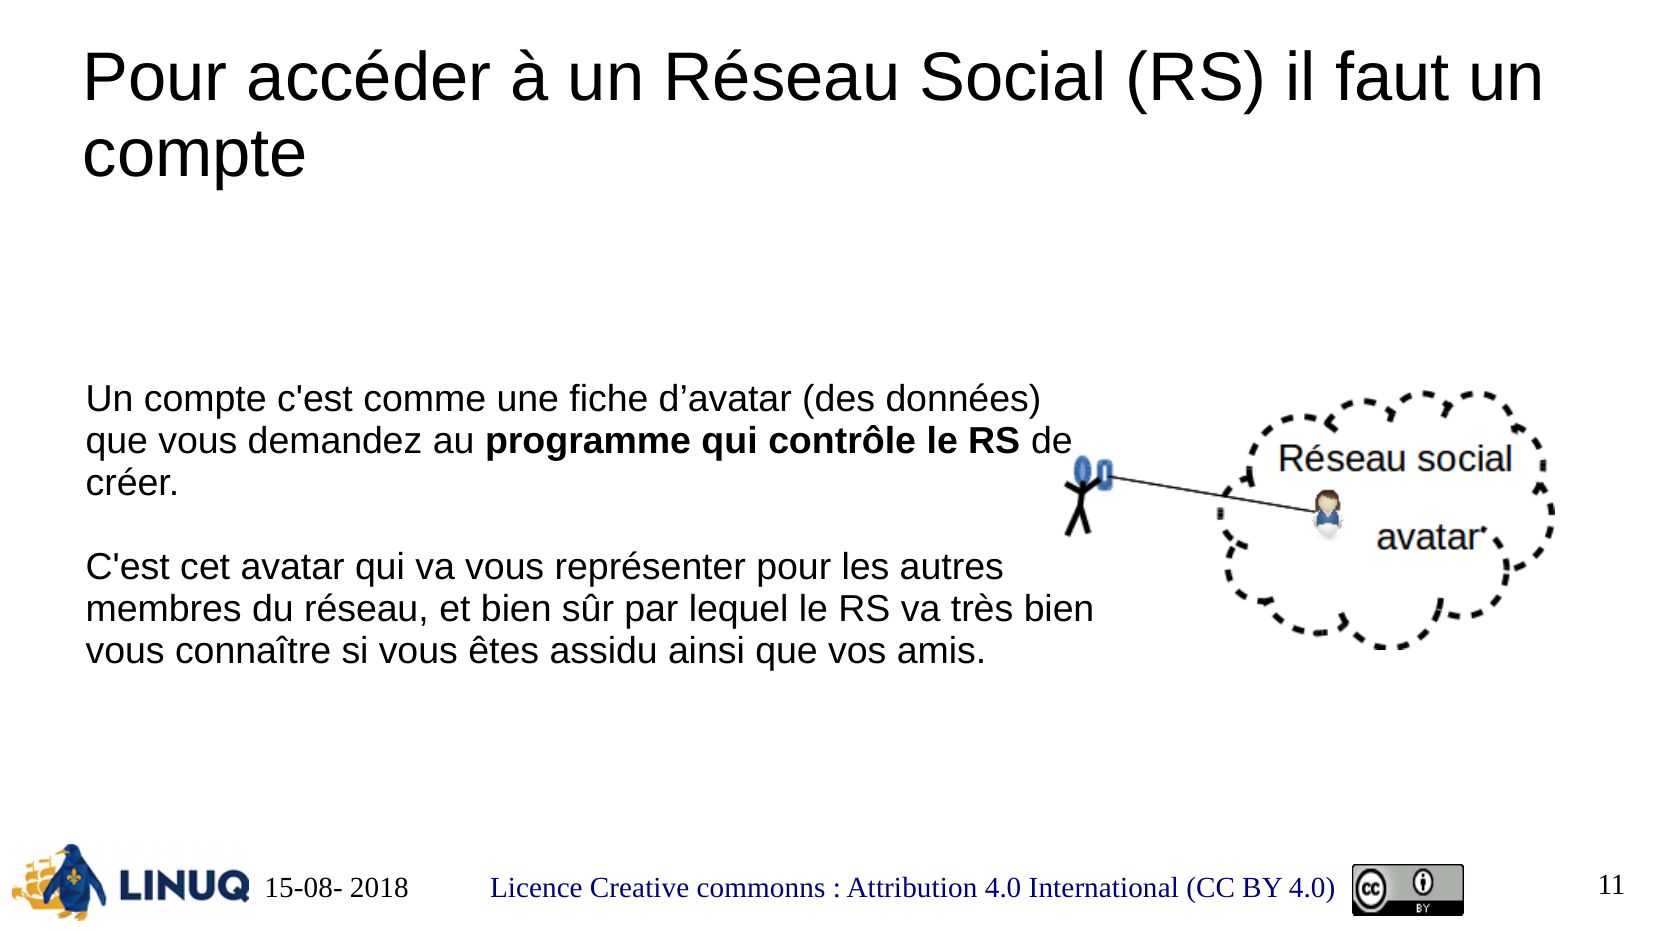

# Pour accéder à un Réseau Social (RS) il faut un compte
Un compte c'est comme une fiche d’avatar (des données) que vous demandez au programme qui contrôle le RS de créer.
C'est cet avatar qui va vous représenter pour les autres membres du réseau, et bien sûr par lequel le RS va très bien vous connaître si vous êtes assidu ainsi que vos amis.
11
15-08- 2018